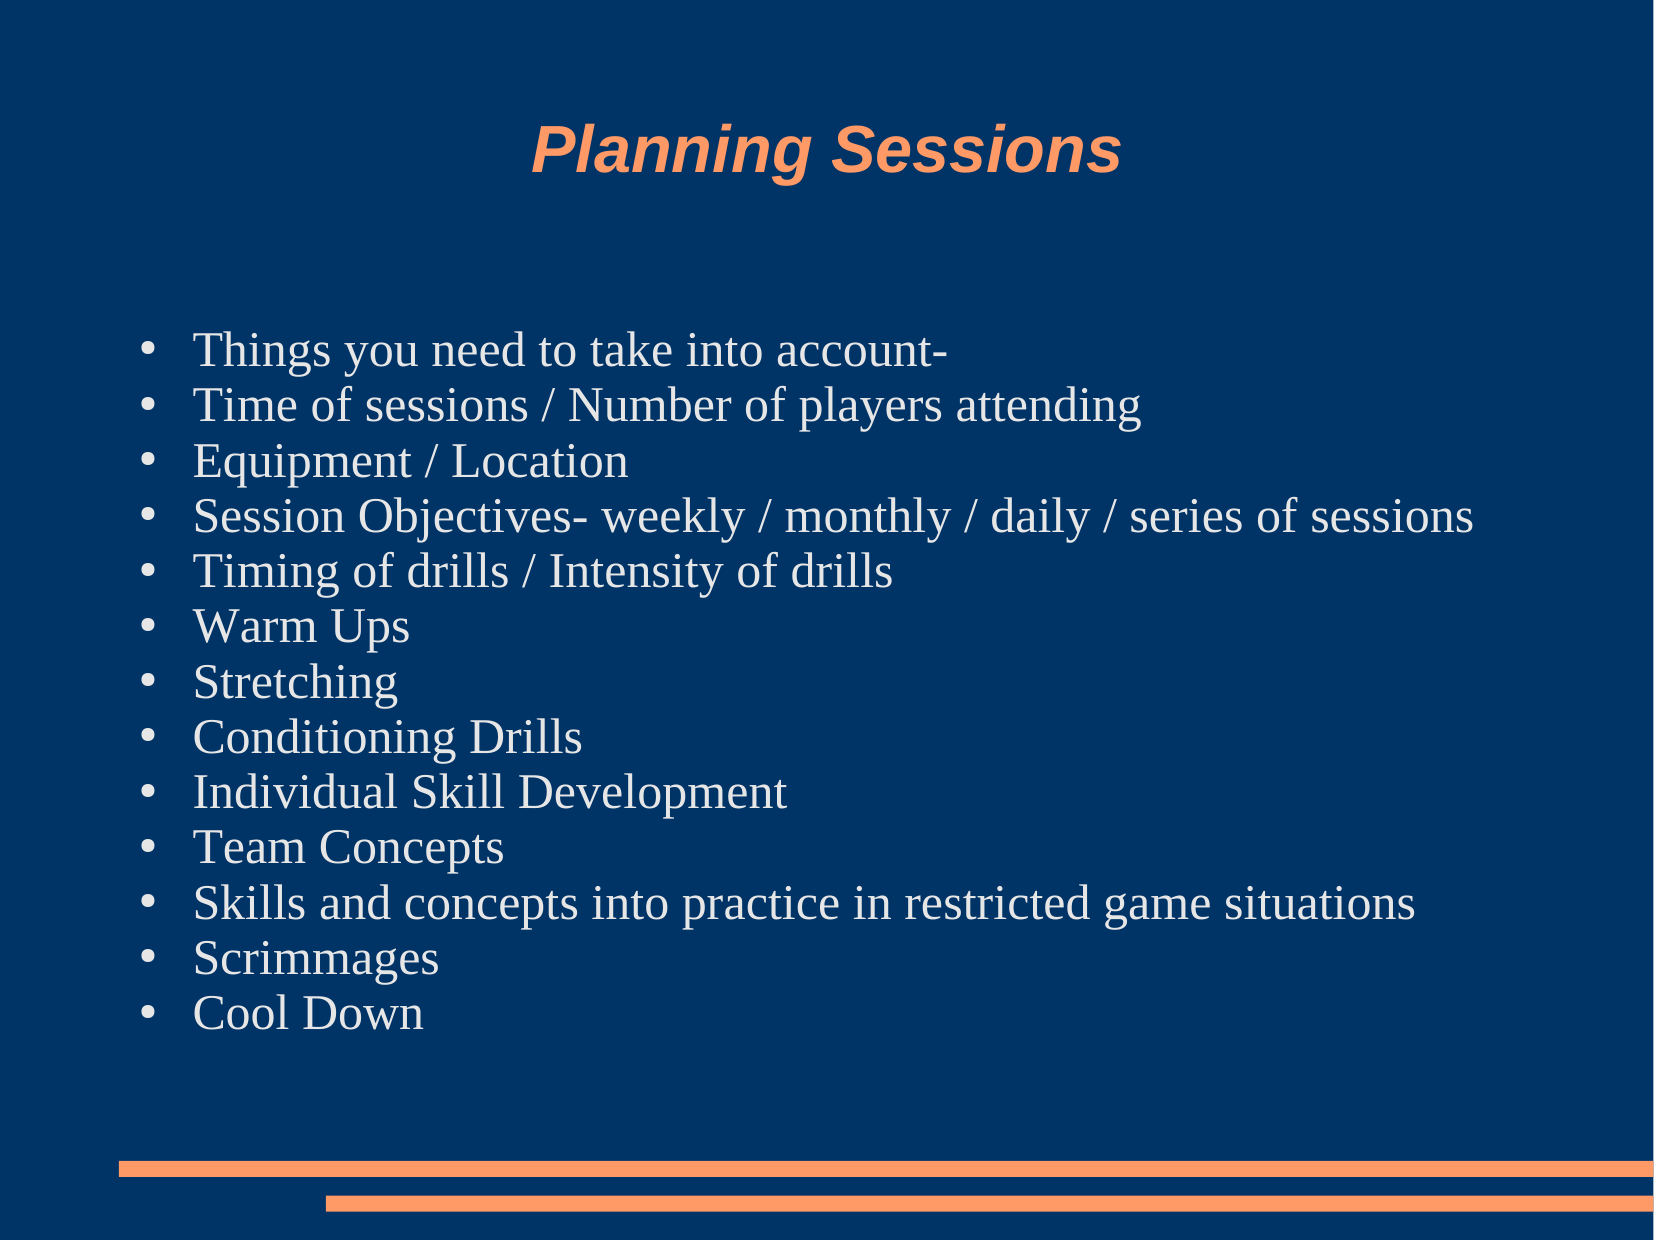

# Planning Sessions
Things you need to take into account-
Time of sessions / Number of players attending
Equipment / Location
Session Objectives- weekly / monthly / daily / series of sessions
Timing of drills / Intensity of drills
Warm Ups
Stretching
Conditioning Drills
Individual Skill Development
Team Concepts
Skills and concepts into practice in restricted game situations
Scrimmages
Cool Down